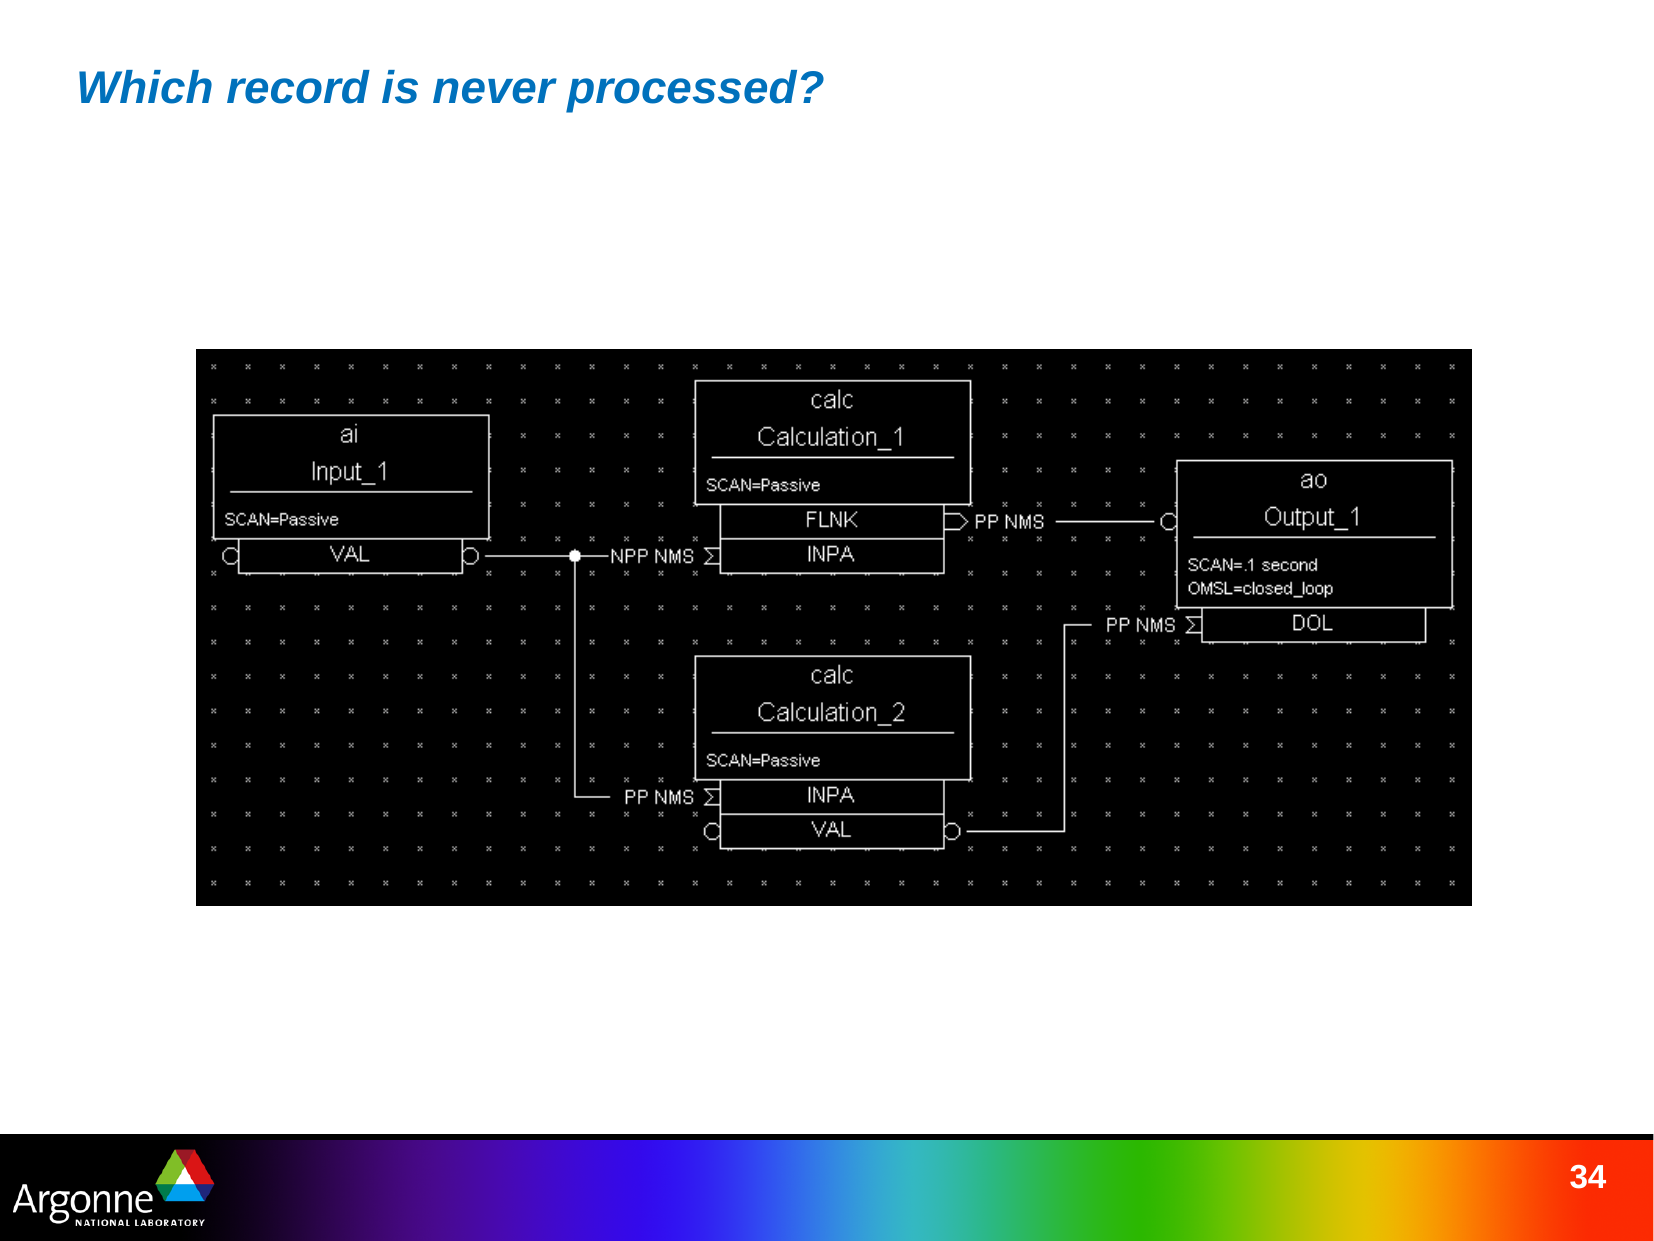

# Which record is never processed?
34